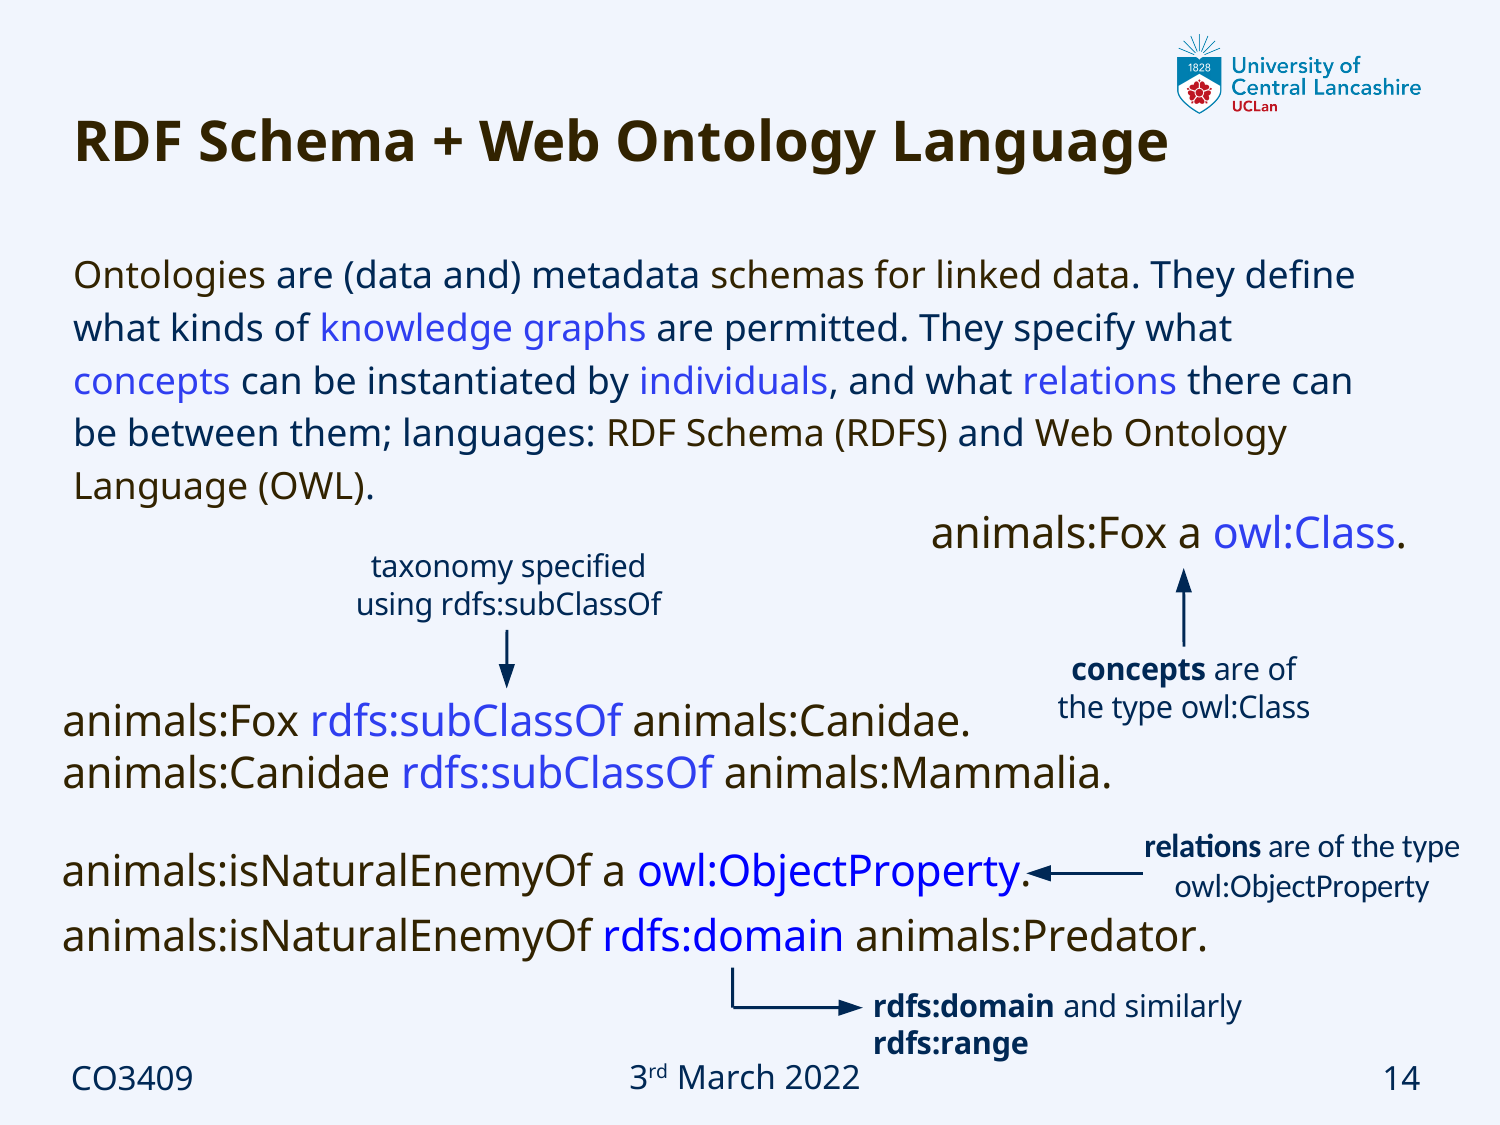

# RDF Schema + Web Ontology Language
Ontologies are (data and) metadata schemas for linked data. They define what kinds of knowledge graphs are permitted. They specify what concepts can be instantiated by individuals, and what relations there can be between them; languages: RDF Schema (RDFS) and Web Ontology Language (OWL).
animals:Fox a owl:Class.
taxonomy specified using rdfs:subClassOf
concepts are of the type owl:Class
animals:Fox rdfs:subClassOf animals:Canidae.
animals:Canidae rdfs:subClassOf animals:Mammalia.
relations are of the type owl:ObjectProperty
animals:isNaturalEnemyOf a owl:ObjectProperty.
animals:isNaturalEnemyOf rdfs:domain animals:Predator.
rdfs:domain and similarly rdfs:range